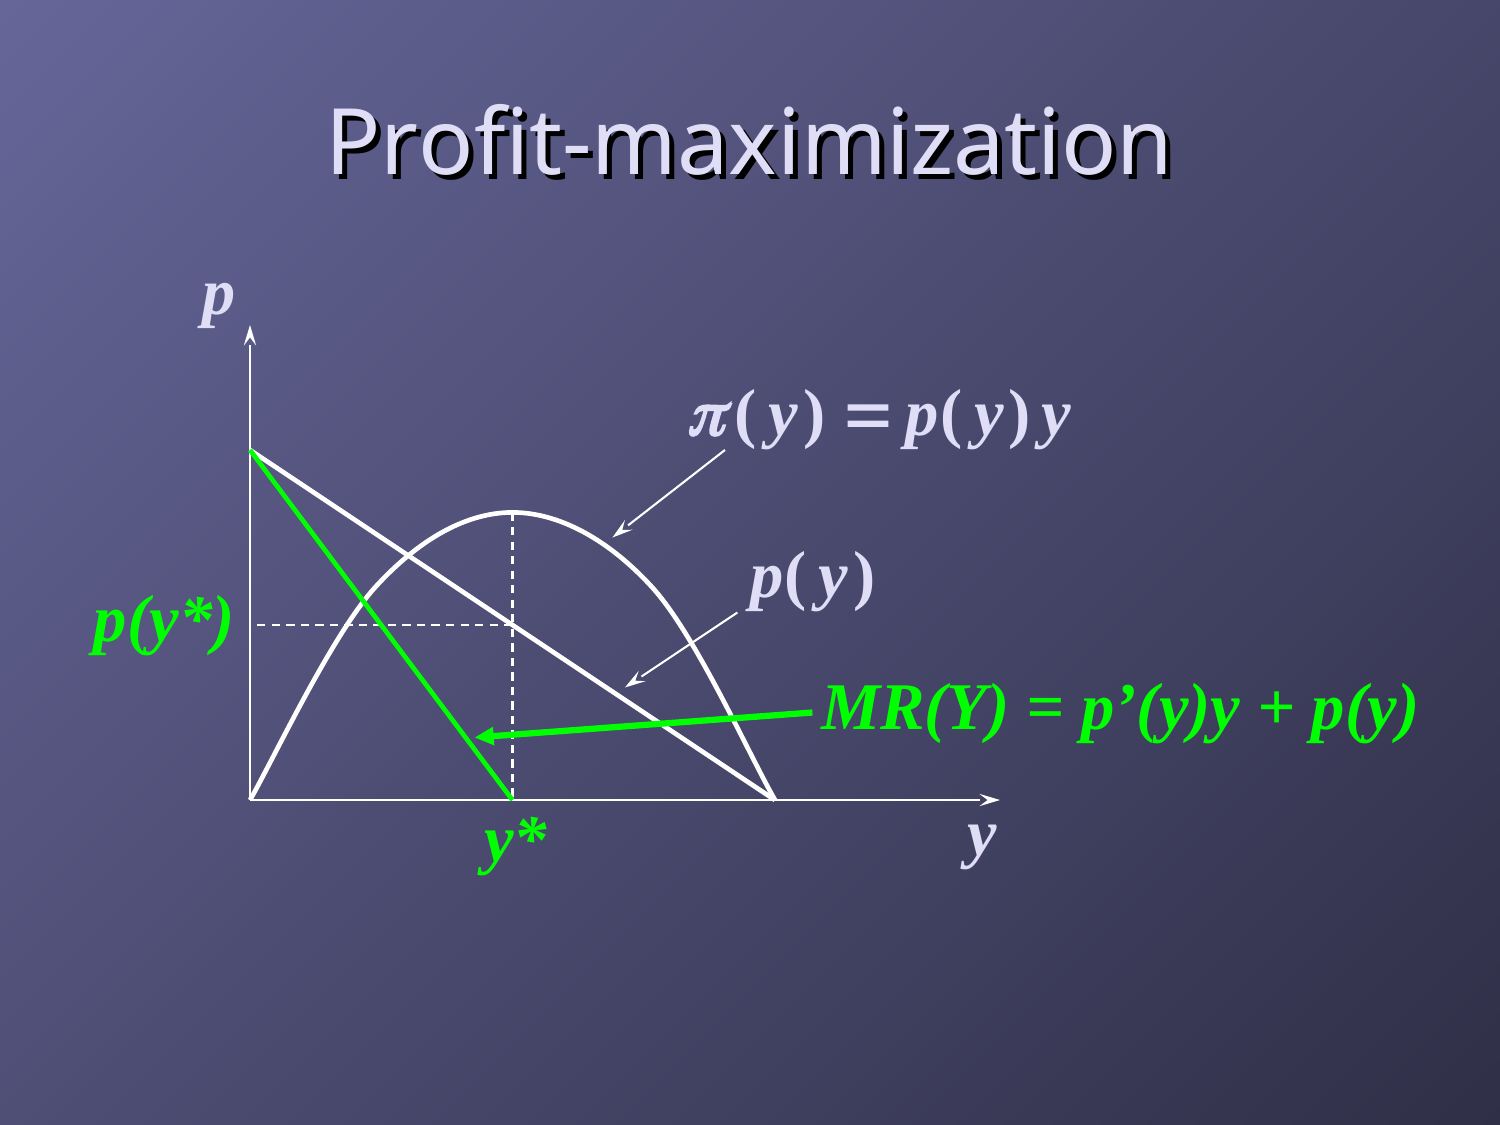

# Profit-maximization
p(y*)
MR(Y) = p’(y)y + p(y)
y*